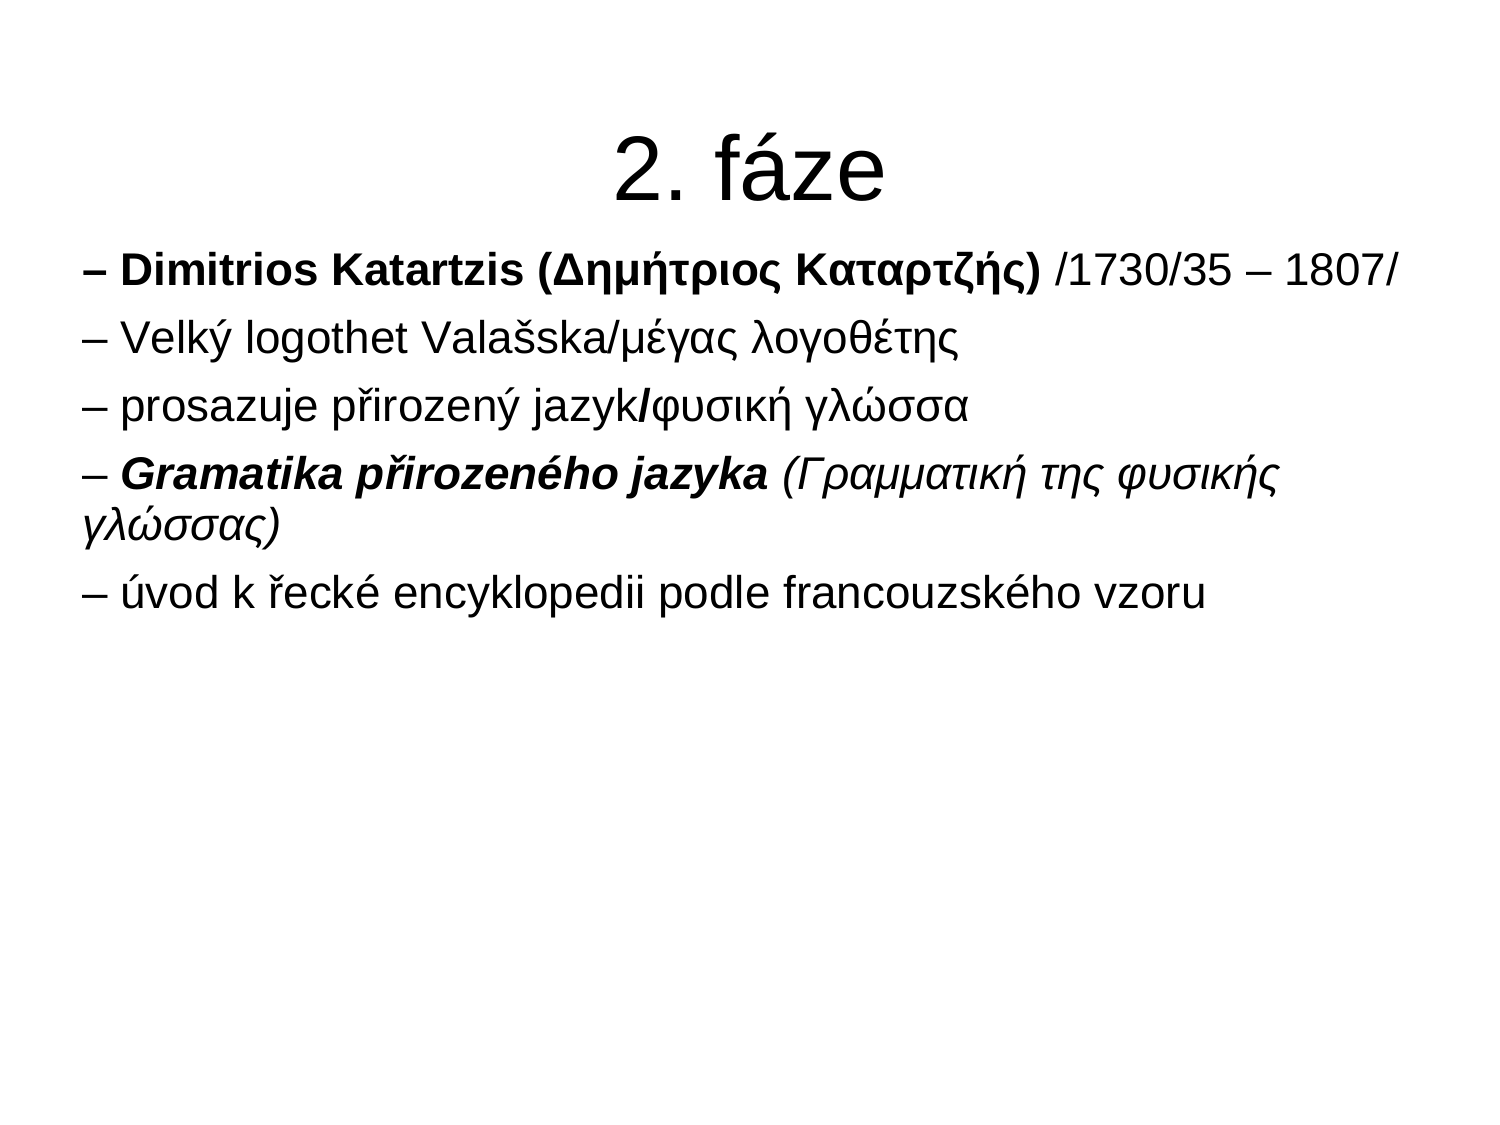

# 2. fáze
– Dimitrios Katartzis (Δημήτριος Καταρτζής) /1730/35 – 1807/
– Velký logothet Valašska/μέγας λογοθέτης
– prosazuje přirozený jazyk/φυσική γλώσσα
– Gramatika přirozeného jazyka (Γραμματική της φυσικής γλώσσας)
– úvod k řecké encyklopedii podle francouzského vzoru